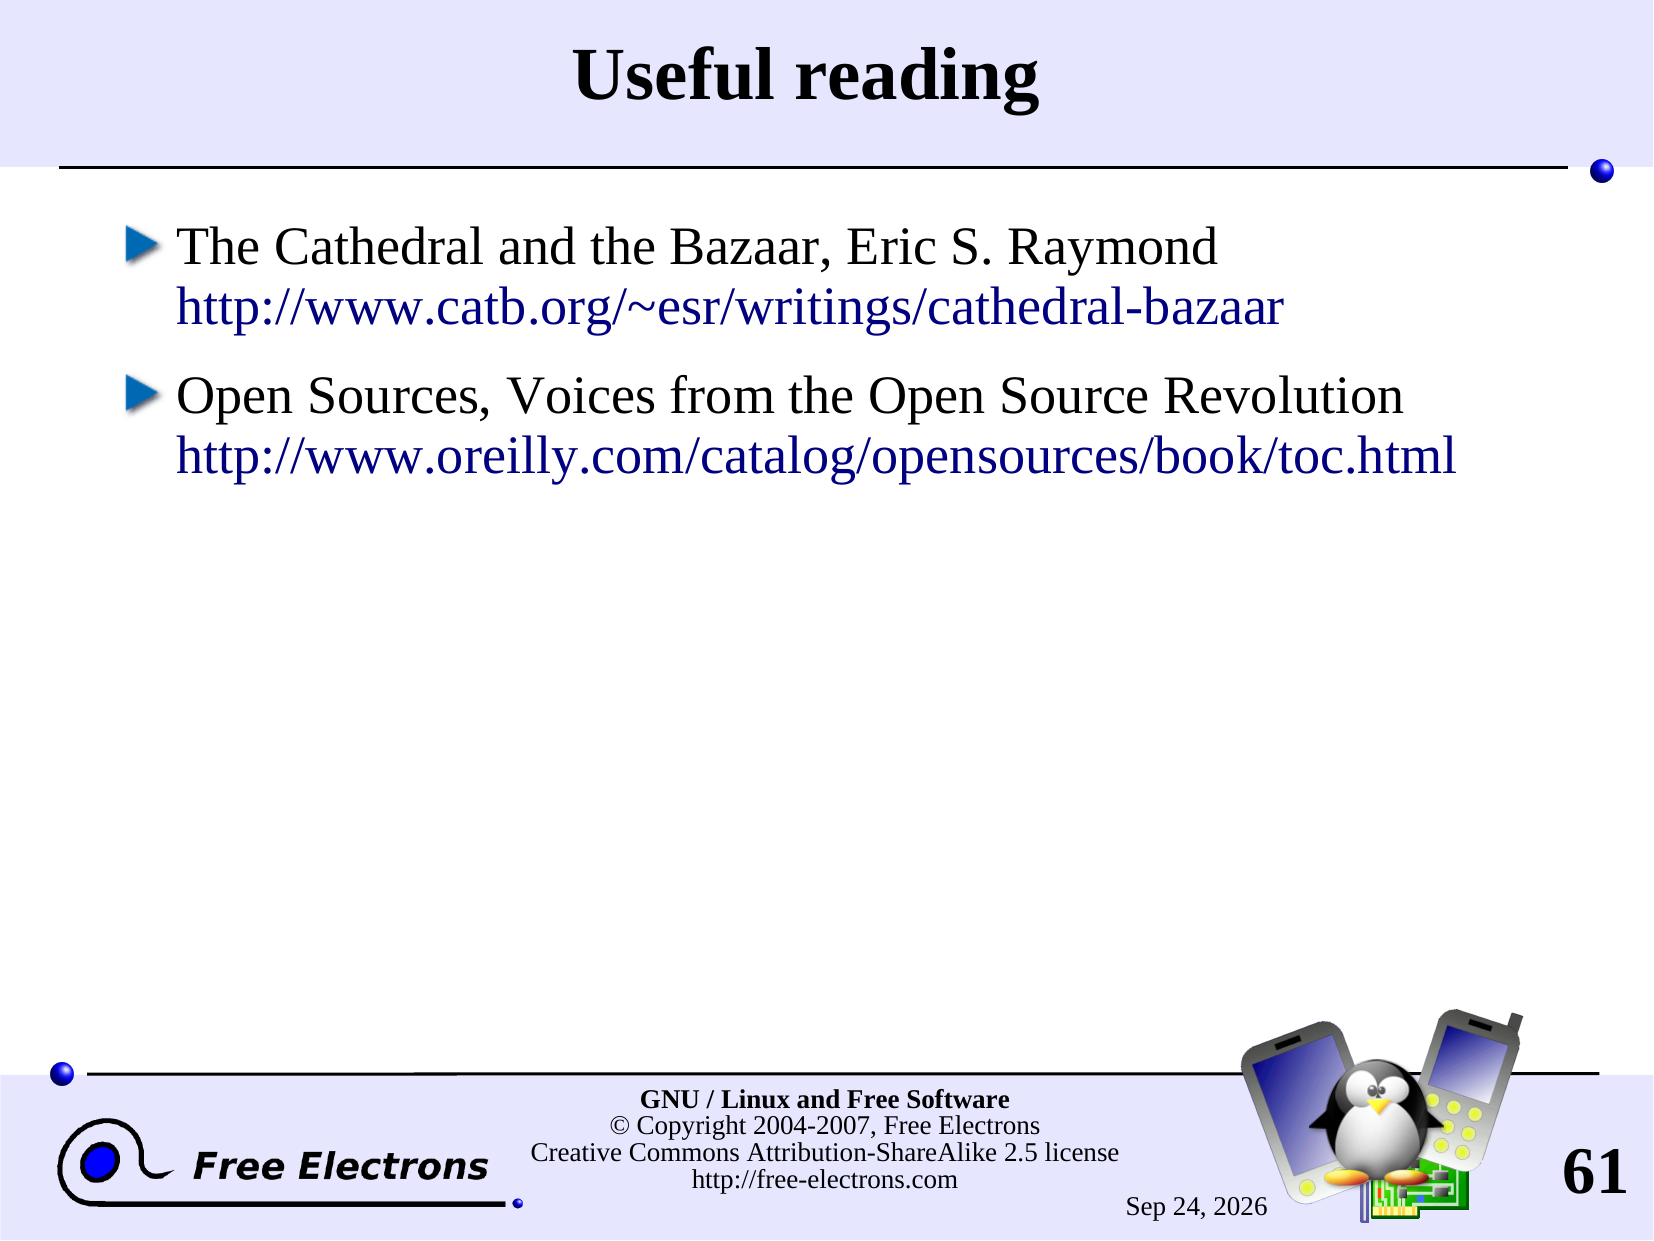

# Useful reading
The Cathedral and the Bazaar, Eric S. Raymond
http://www.catb.org/~esr/writings/cathedral-bazaar
Open Sources, Voices from the Open Source Revolution
http://www.oreilly.com/catalog/opensources/book/toc.html